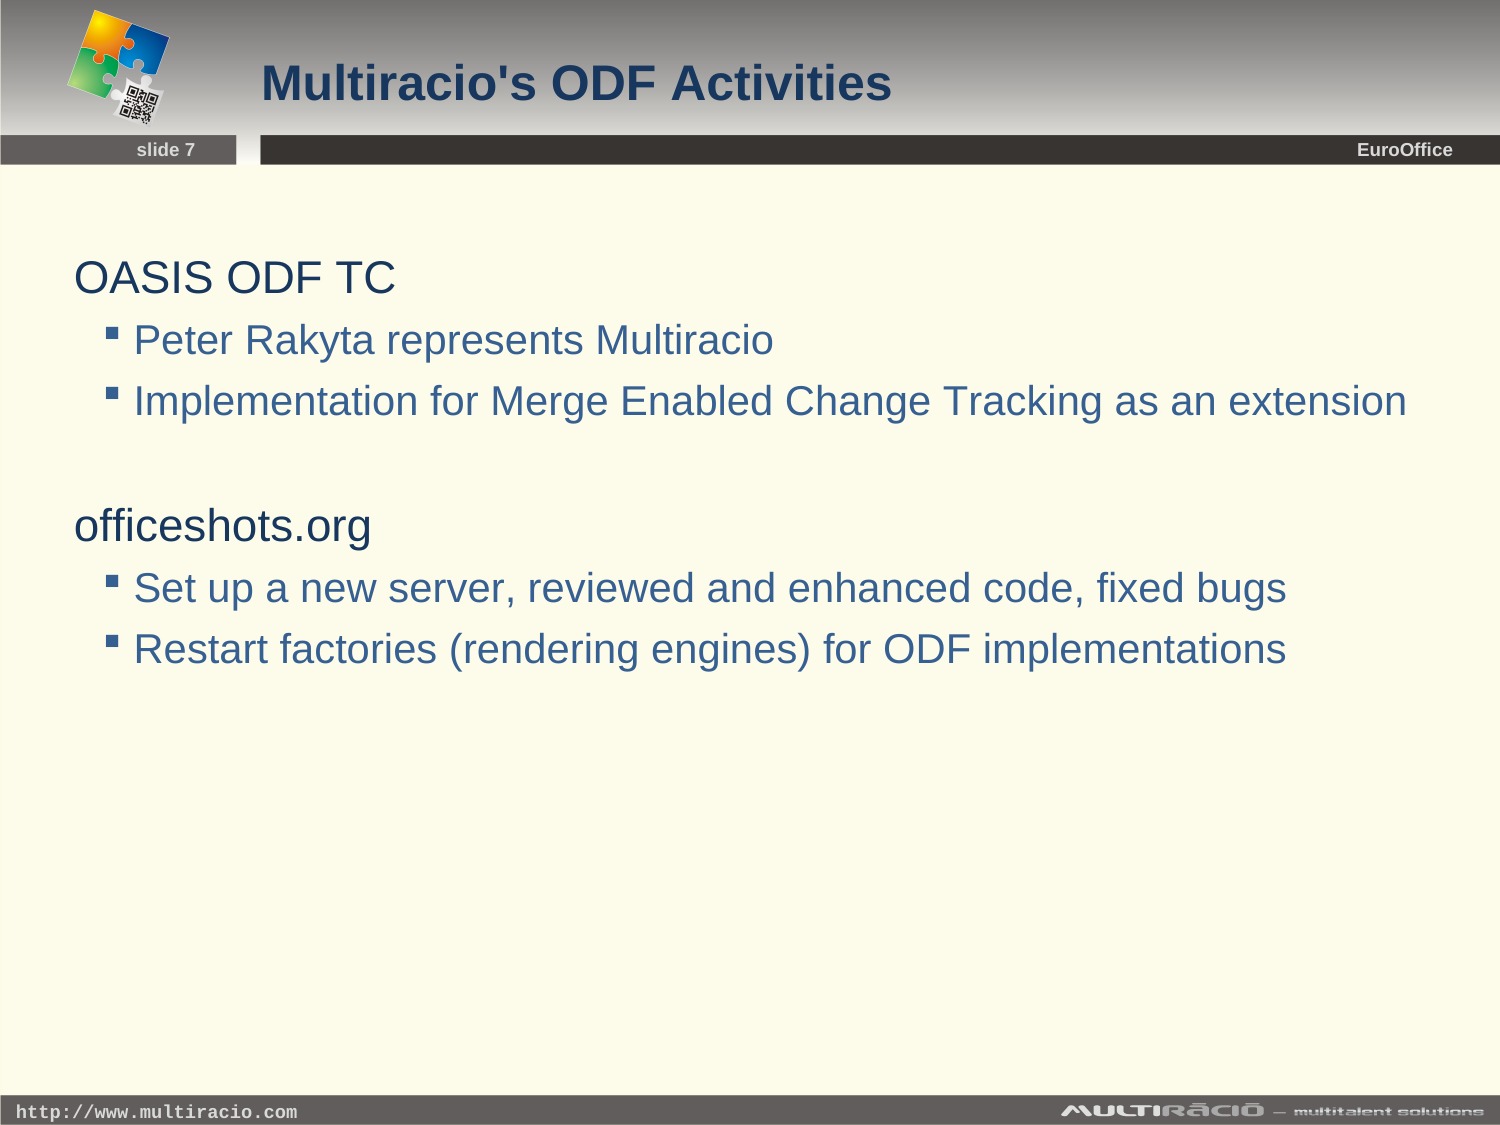

Multiracio's ODF Activities
slide
 EuroOffice
# OASIS ODF TC
Peter Rakyta represents Multiracio
Implementation for Merge Enabled Change Tracking as an extension
officeshots.org
Set up a new server, reviewed and enhanced code, fixed bugs
Restart factories (rendering engines) for ODF implementations